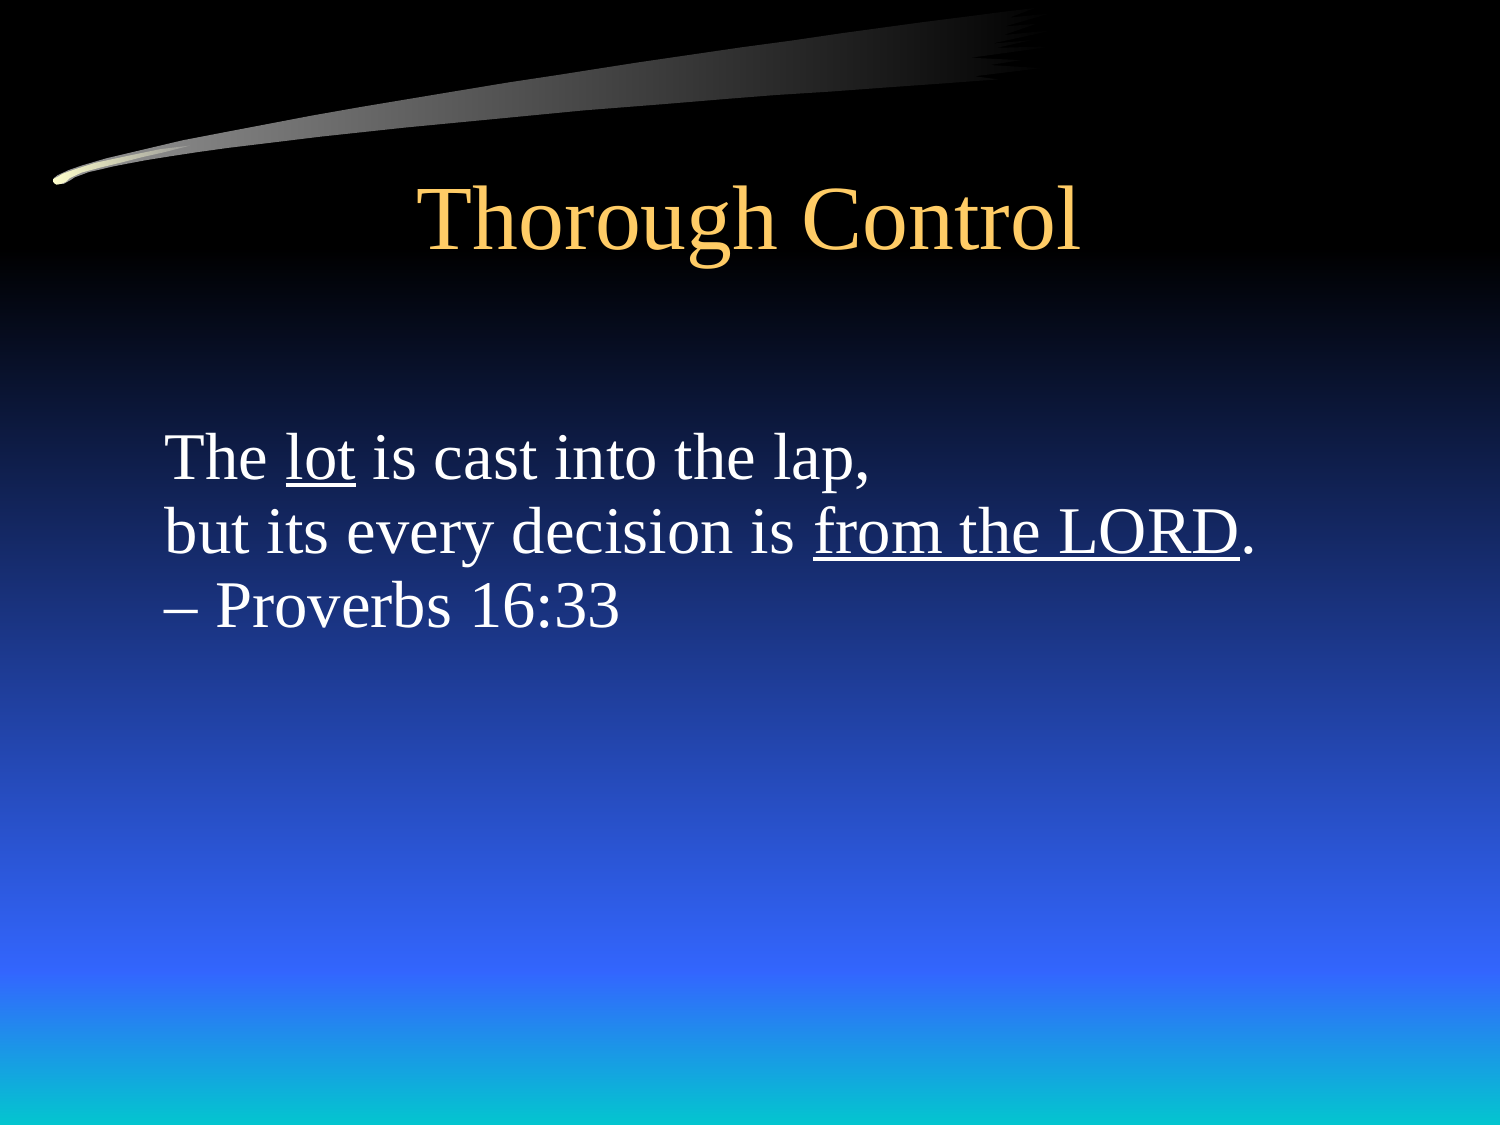

# Thorough Control
The lot is cast into the lap,
but its every decision is from the LORD.
– Proverbs 16:33